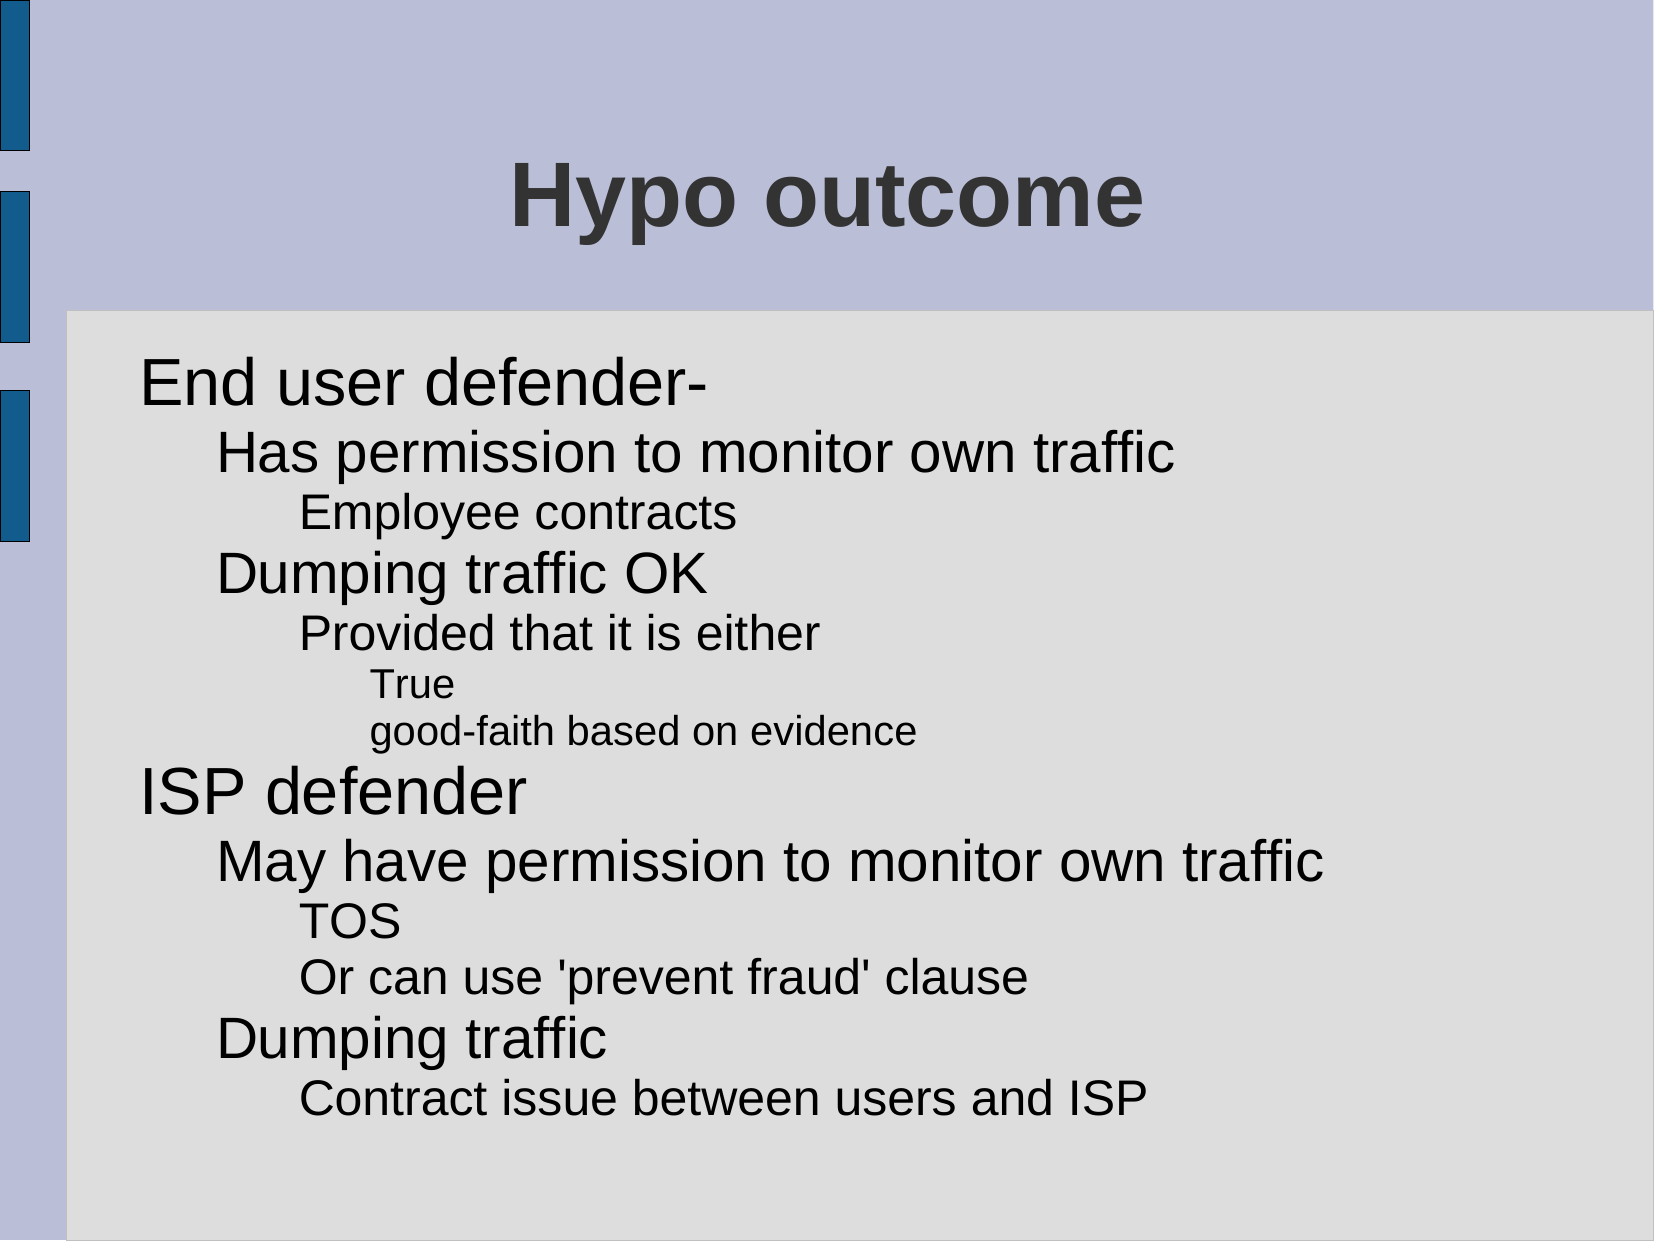

# Hypo outcome
End user defender-
Has permission to monitor own traffic
Employee contracts
Dumping traffic OK
Provided that it is either
True
good-faith based on evidence
ISP defender
May have permission to monitor own traffic
TOS
Or can use 'prevent fraud' clause
Dumping traffic
Contract issue between users and ISP